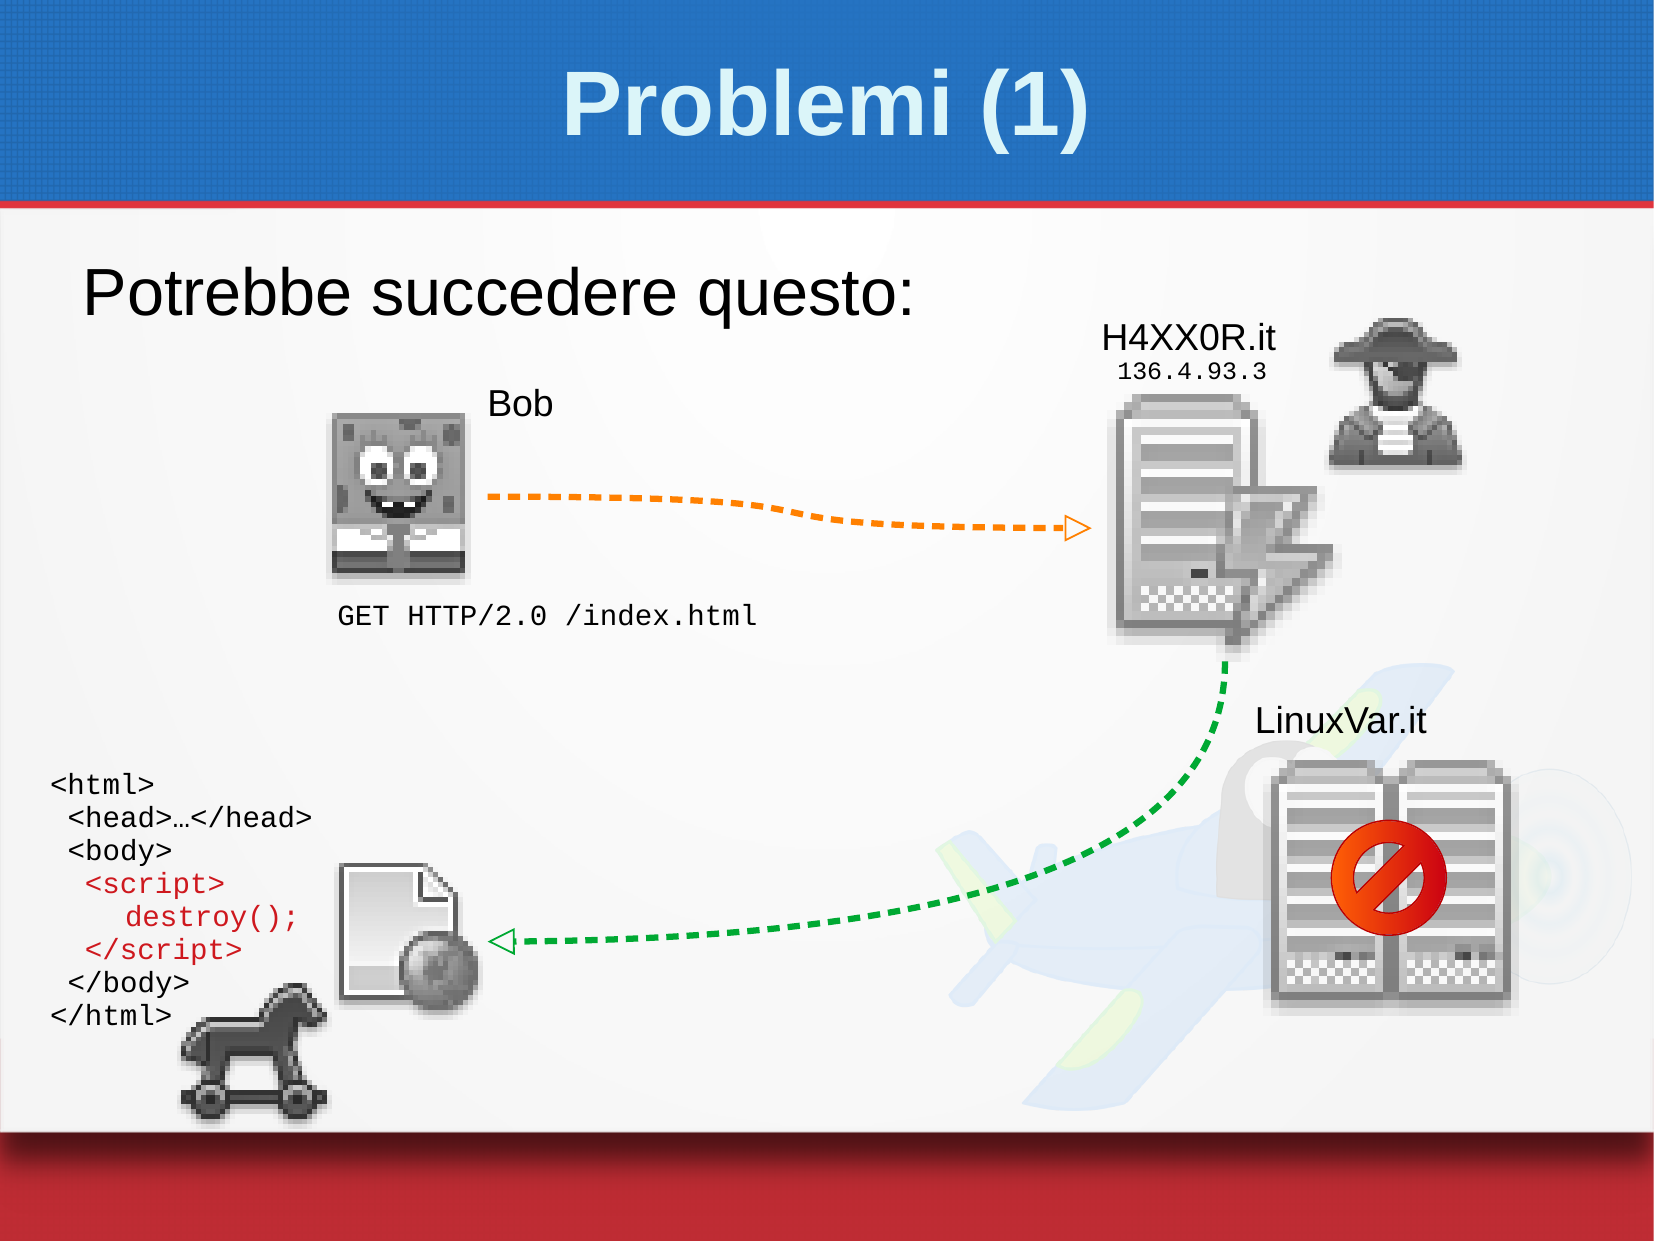

# Problemi (1)
Potrebbe succedere questo:
H4XX0R.it
136.4.93.3
Bob
GET HTTP/2.0 /index.html
LinuxVar.it
<html>
 <head>…</head>
 <body>
 <script>
	destroy();
 </script>
 </body>
</html>